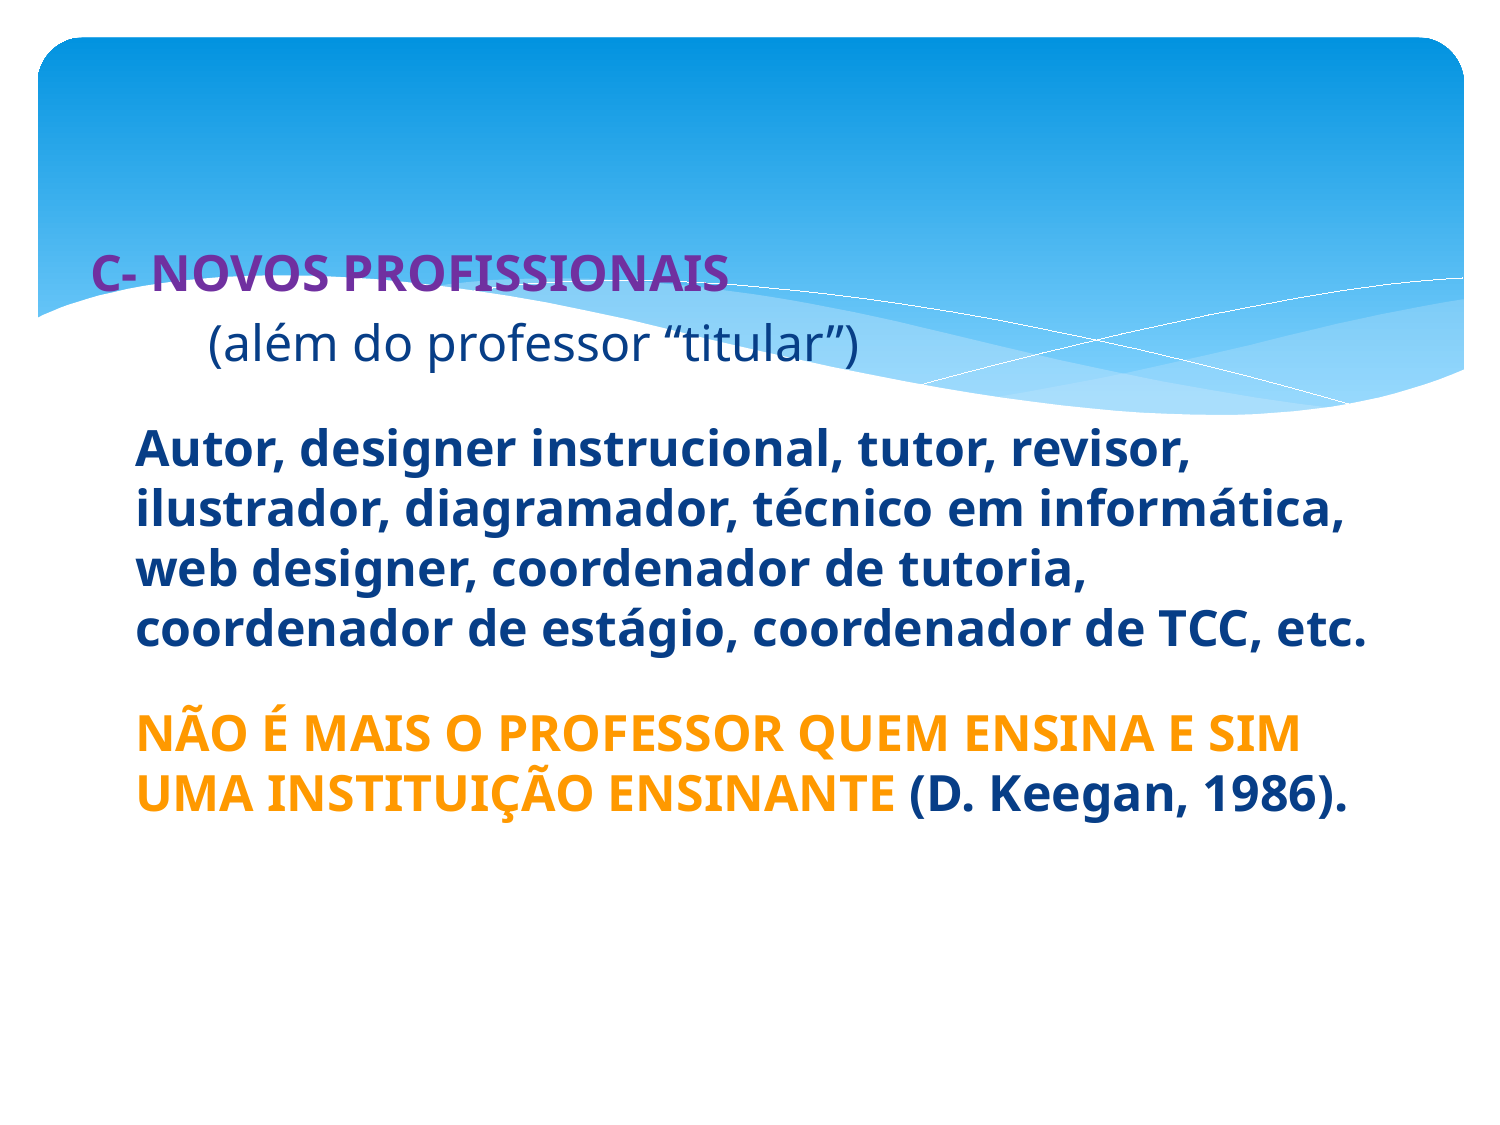

# C- NOVOS PROFISSIONAIS
		(além do professor “titular”)
	Autor, designer instrucional, tutor, revisor, ilustrador, diagramador, técnico em informática, web designer, coordenador de tutoria, coordenador de estágio, coordenador de TCC, etc.
	NÃO É MAIS O PROFESSOR QUEM ENSINA E SIM UMA INSTITUIÇÃO ENSINANTE (D. Keegan, 1986).